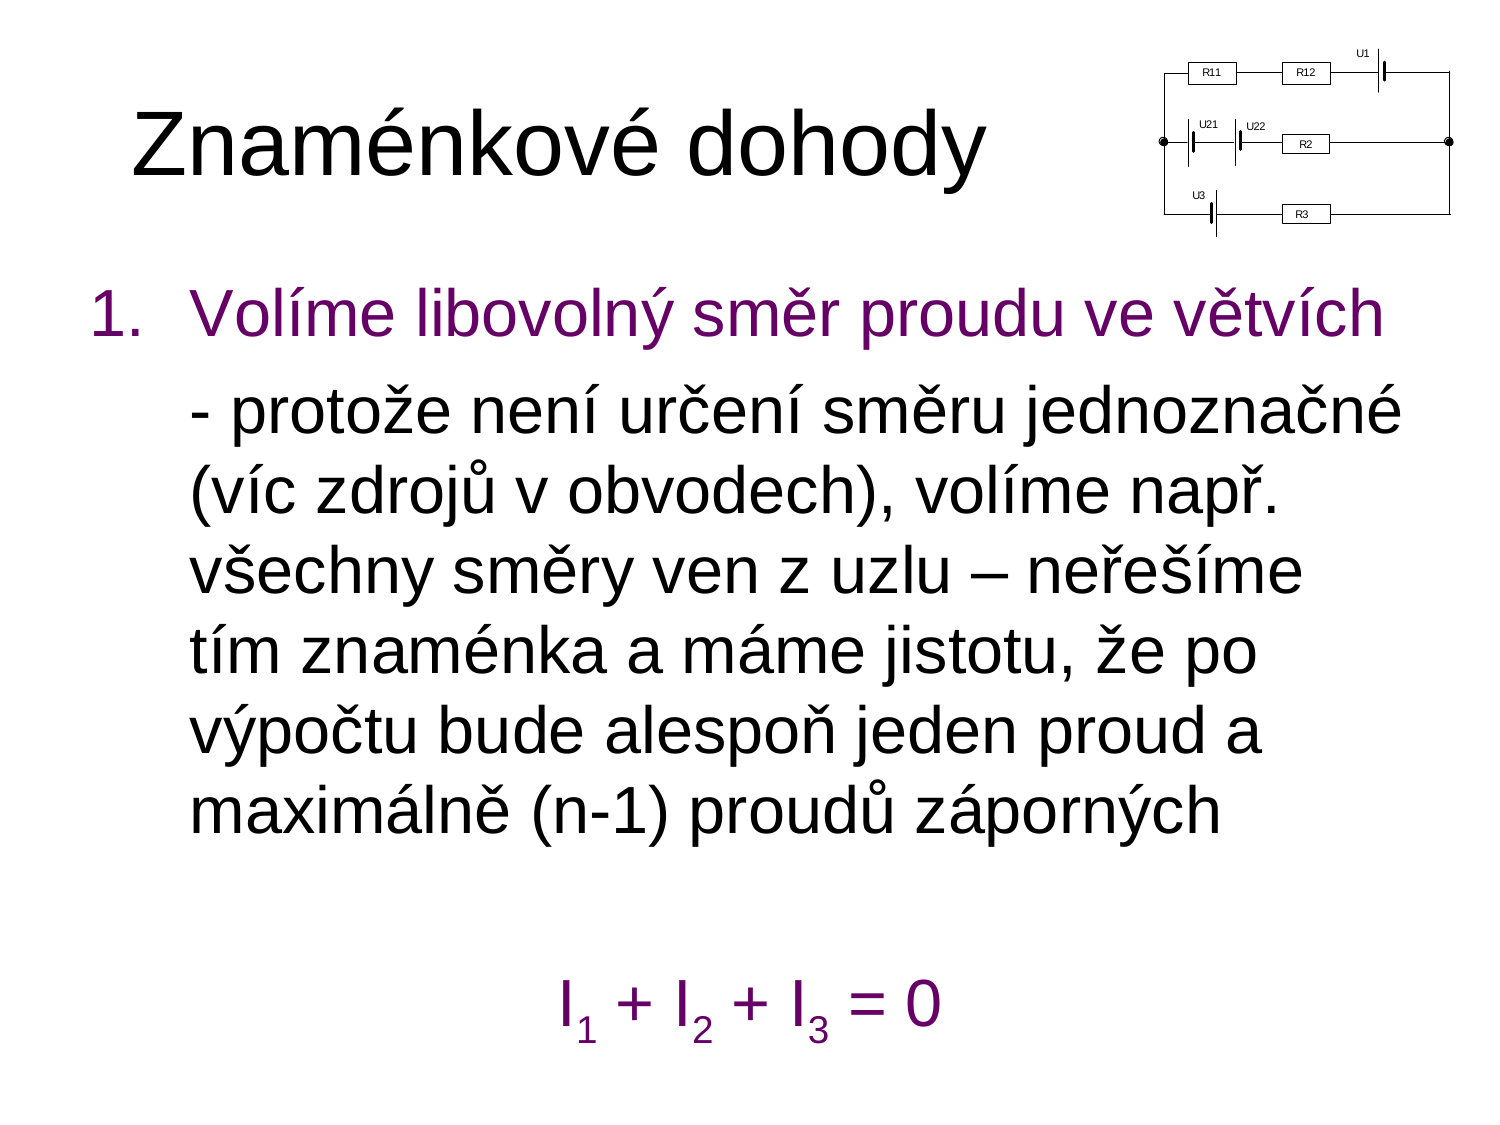

# Znaménkové dohody
Volíme libovolný směr proudu ve větvích
	- protože není určení směru jednoznačné (víc zdrojů v obvodech), volíme např. všechny směry ven z uzlu – neřešíme tím znaménka a máme jistotu, že po výpočtu bude alespoň jeden proud a maximálně (n-1) proudů záporných
I1 + I2 + I3 = 0